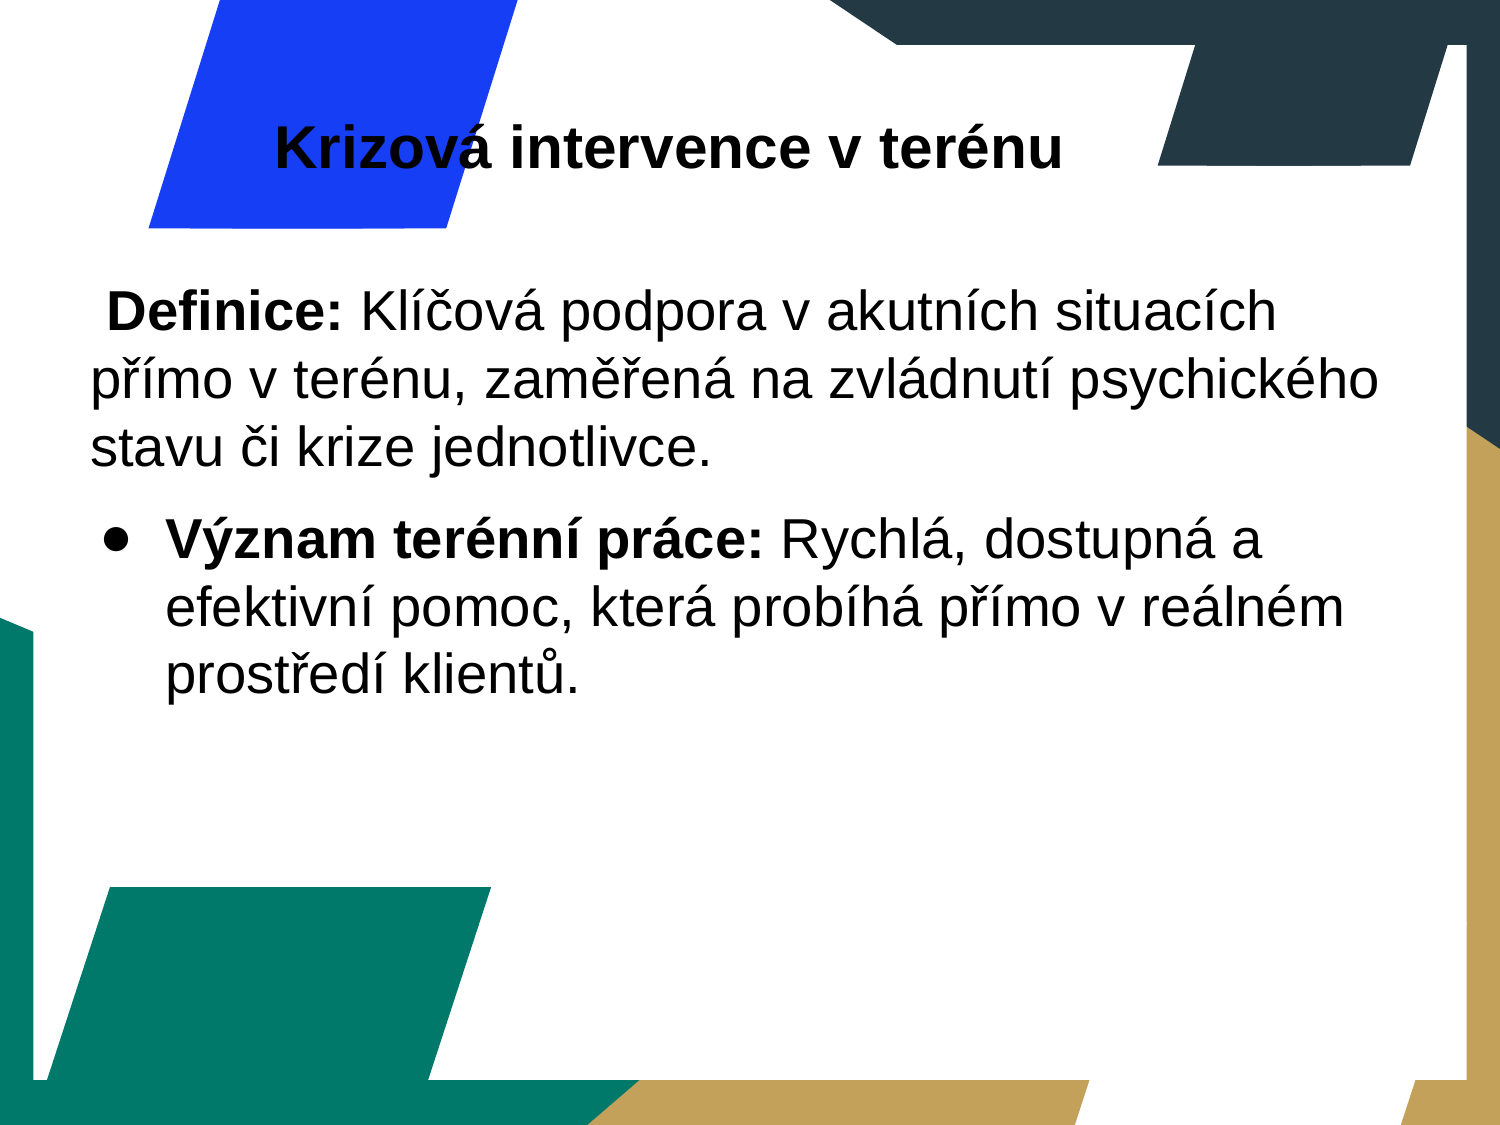

# Krizová intervence v terénu
 Definice: Klíčová podpora v akutních situacích přímo v terénu, zaměřená na zvládnutí psychického stavu či krize jednotlivce.
Význam terénní práce: Rychlá, dostupná a efektivní pomoc, která probíhá přímo v reálném prostředí klientů.